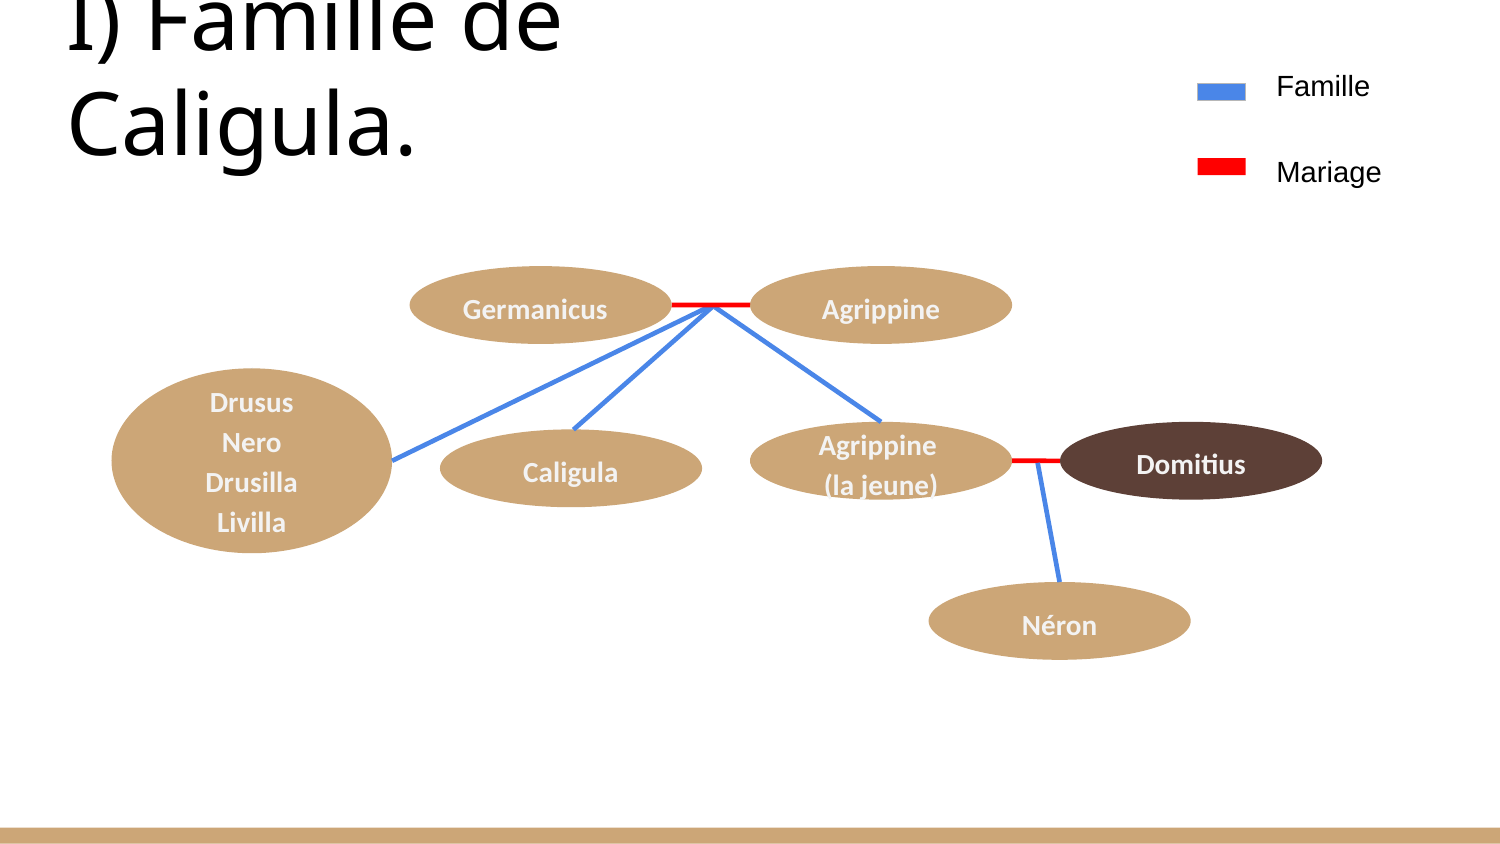

# I) Famille de Caligula.
Famille
Mariage
Agrippine
Germanicus
Drusus
Nero
Drusilla
Livilla
Agrippine
(la jeune)
Domitius
Caligula
Néron